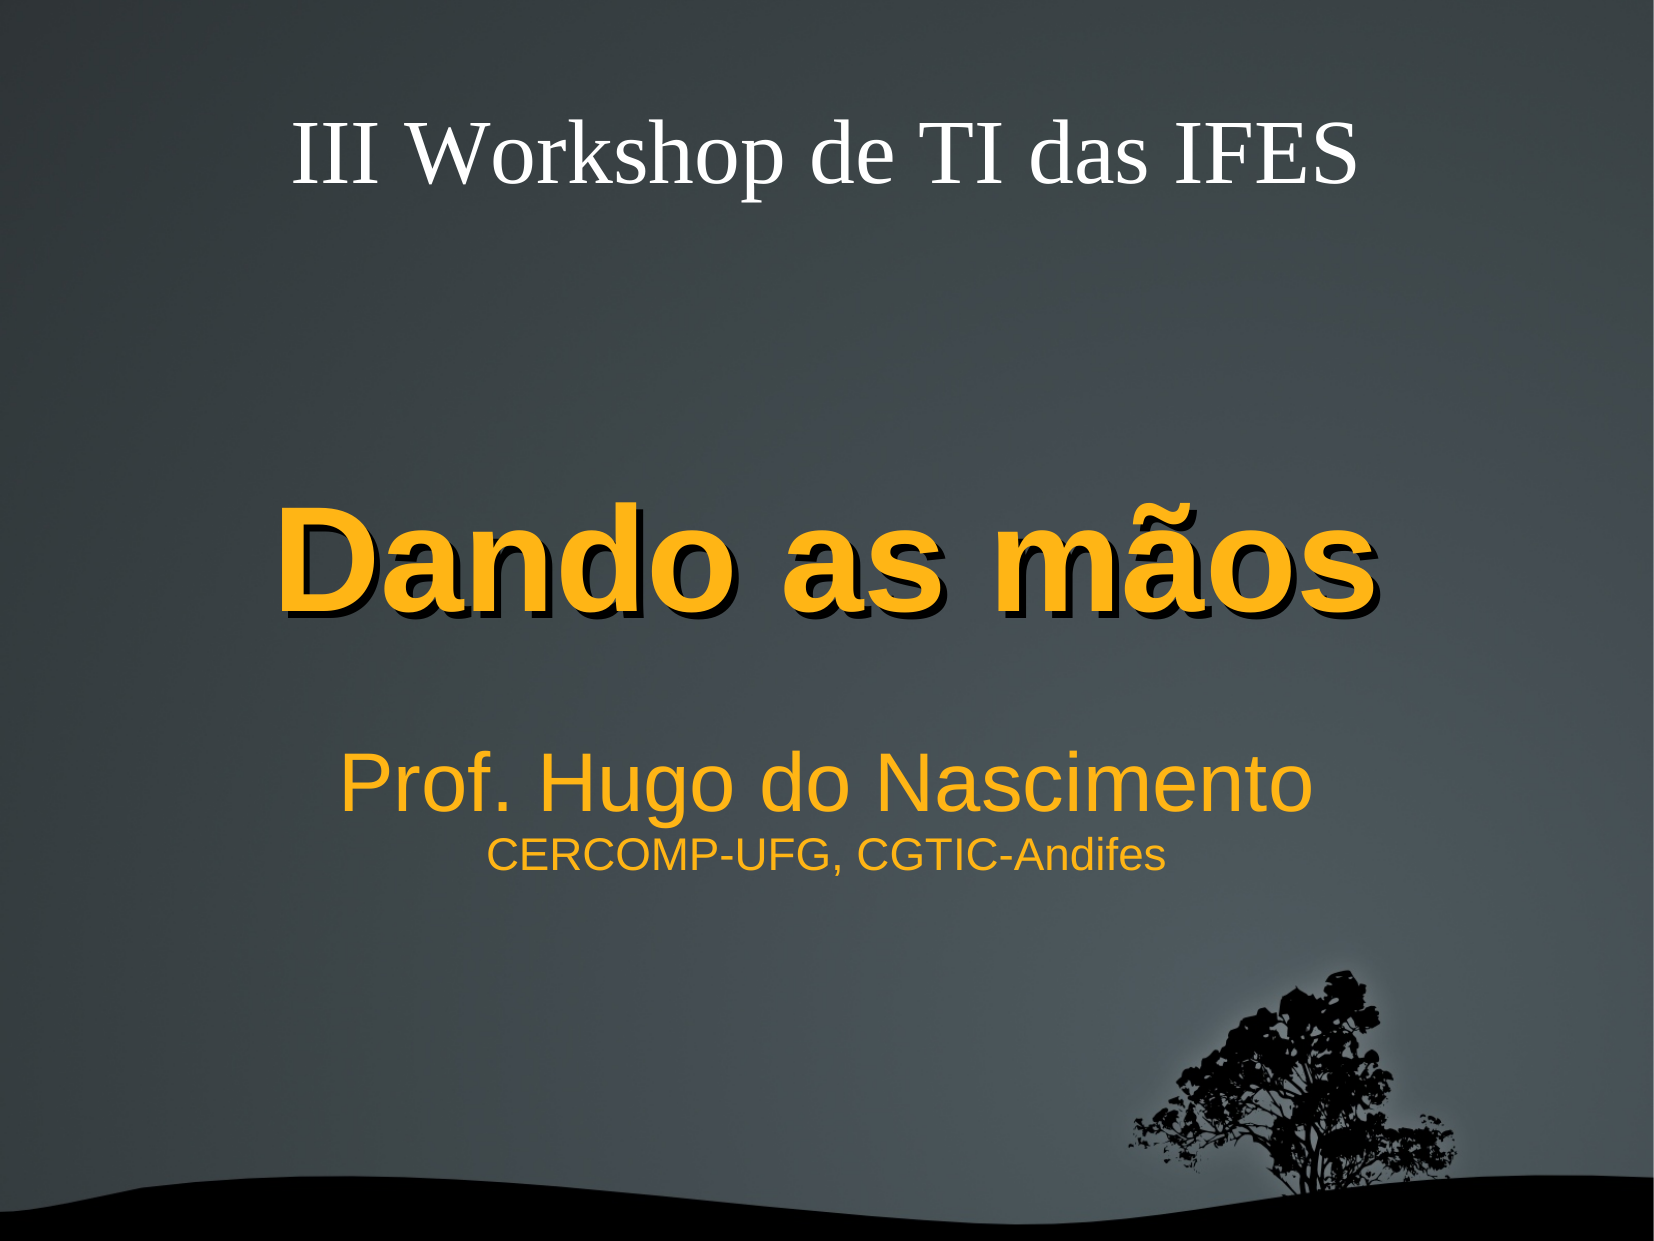

# III Workshop de TI das IFES
Dando as mãos
Prof. Hugo do Nascimento
CERCOMP-UFG, CGTIC-Andifes